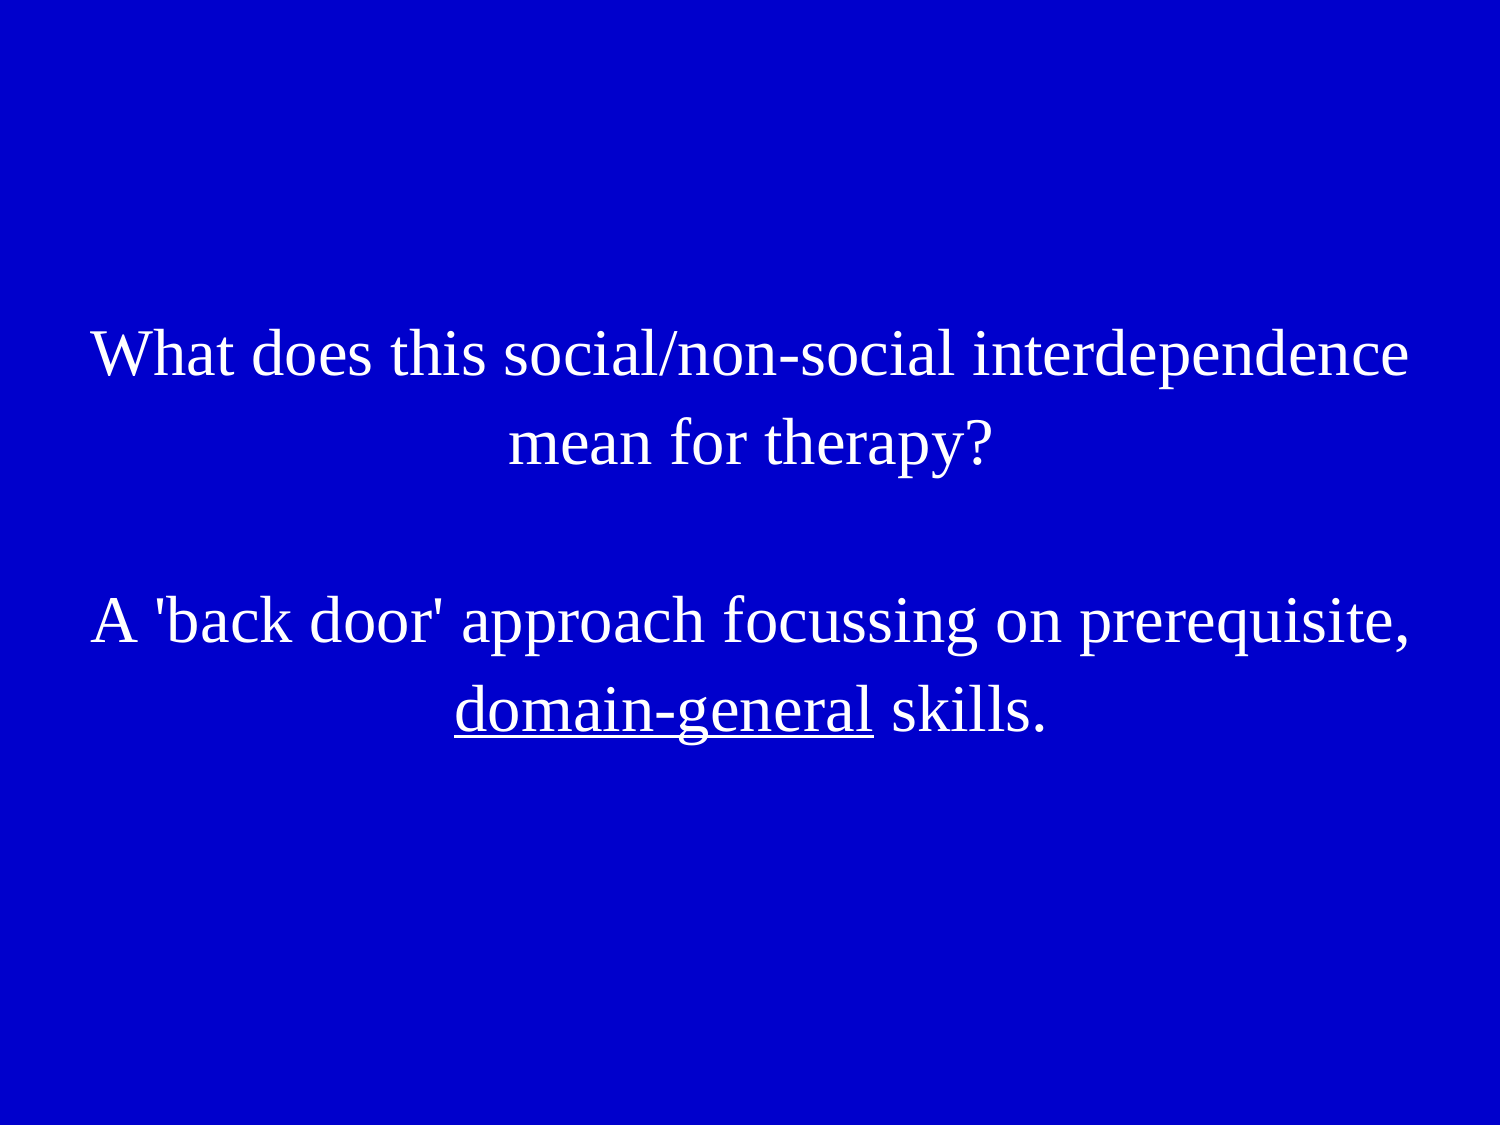

# What does this social/non-social interdependence mean for therapy? A 'back door' approach focussing on prerequisite, domain-general skills.